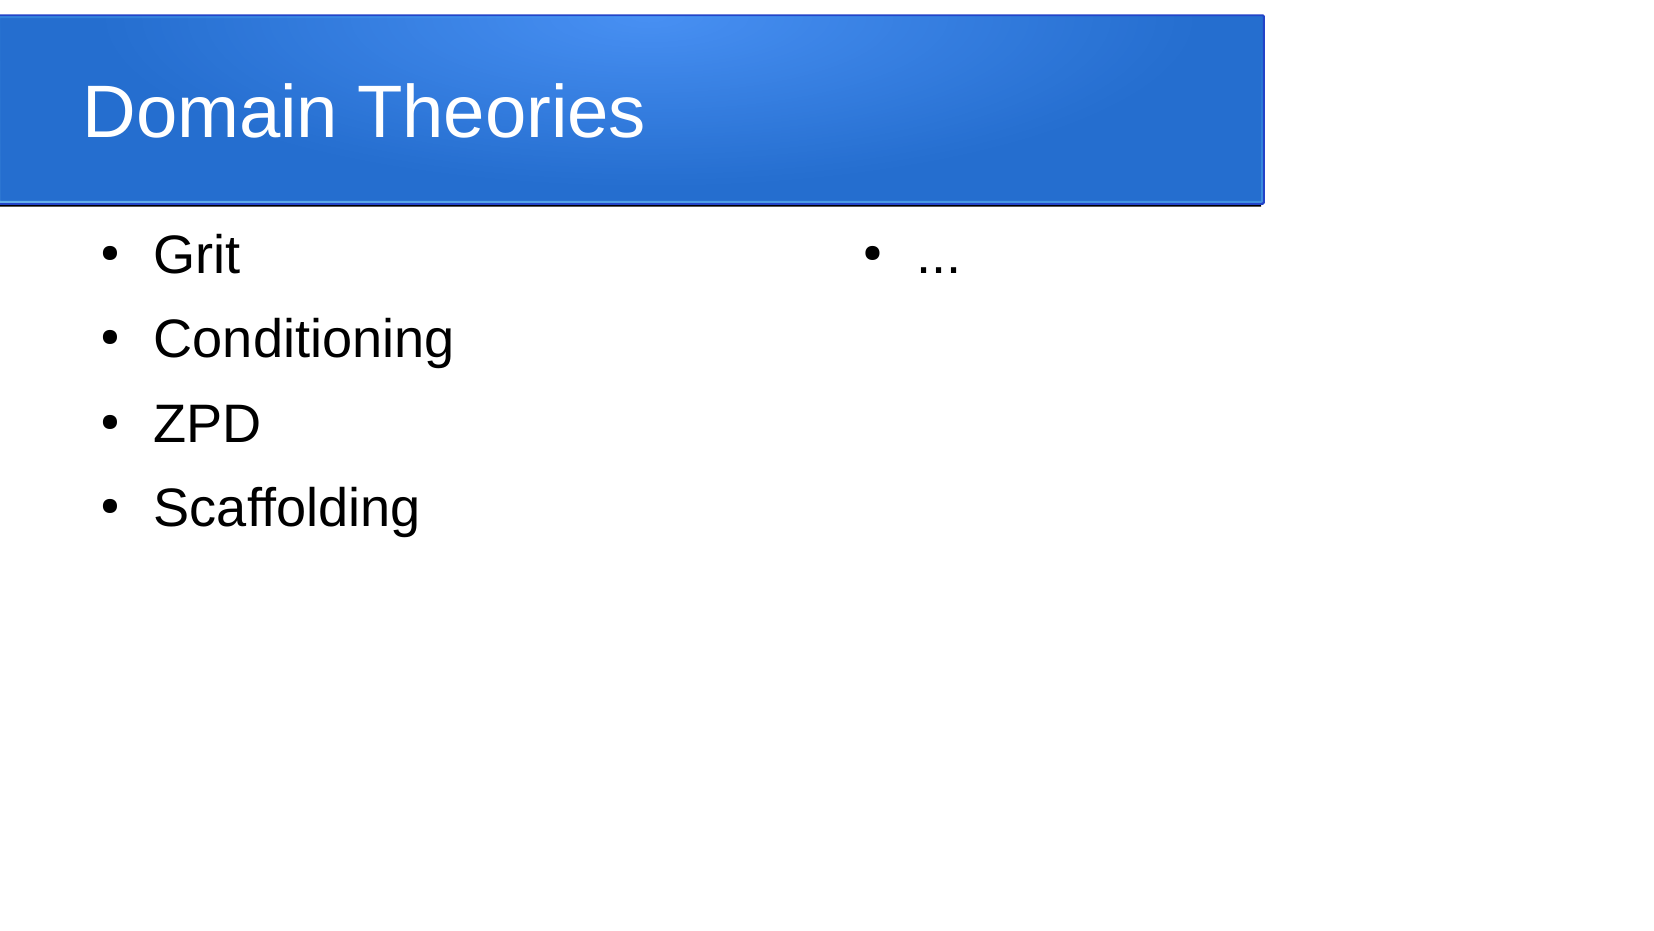

# Domain Theories
Grit
Conditioning
ZPD
Scaffolding
...